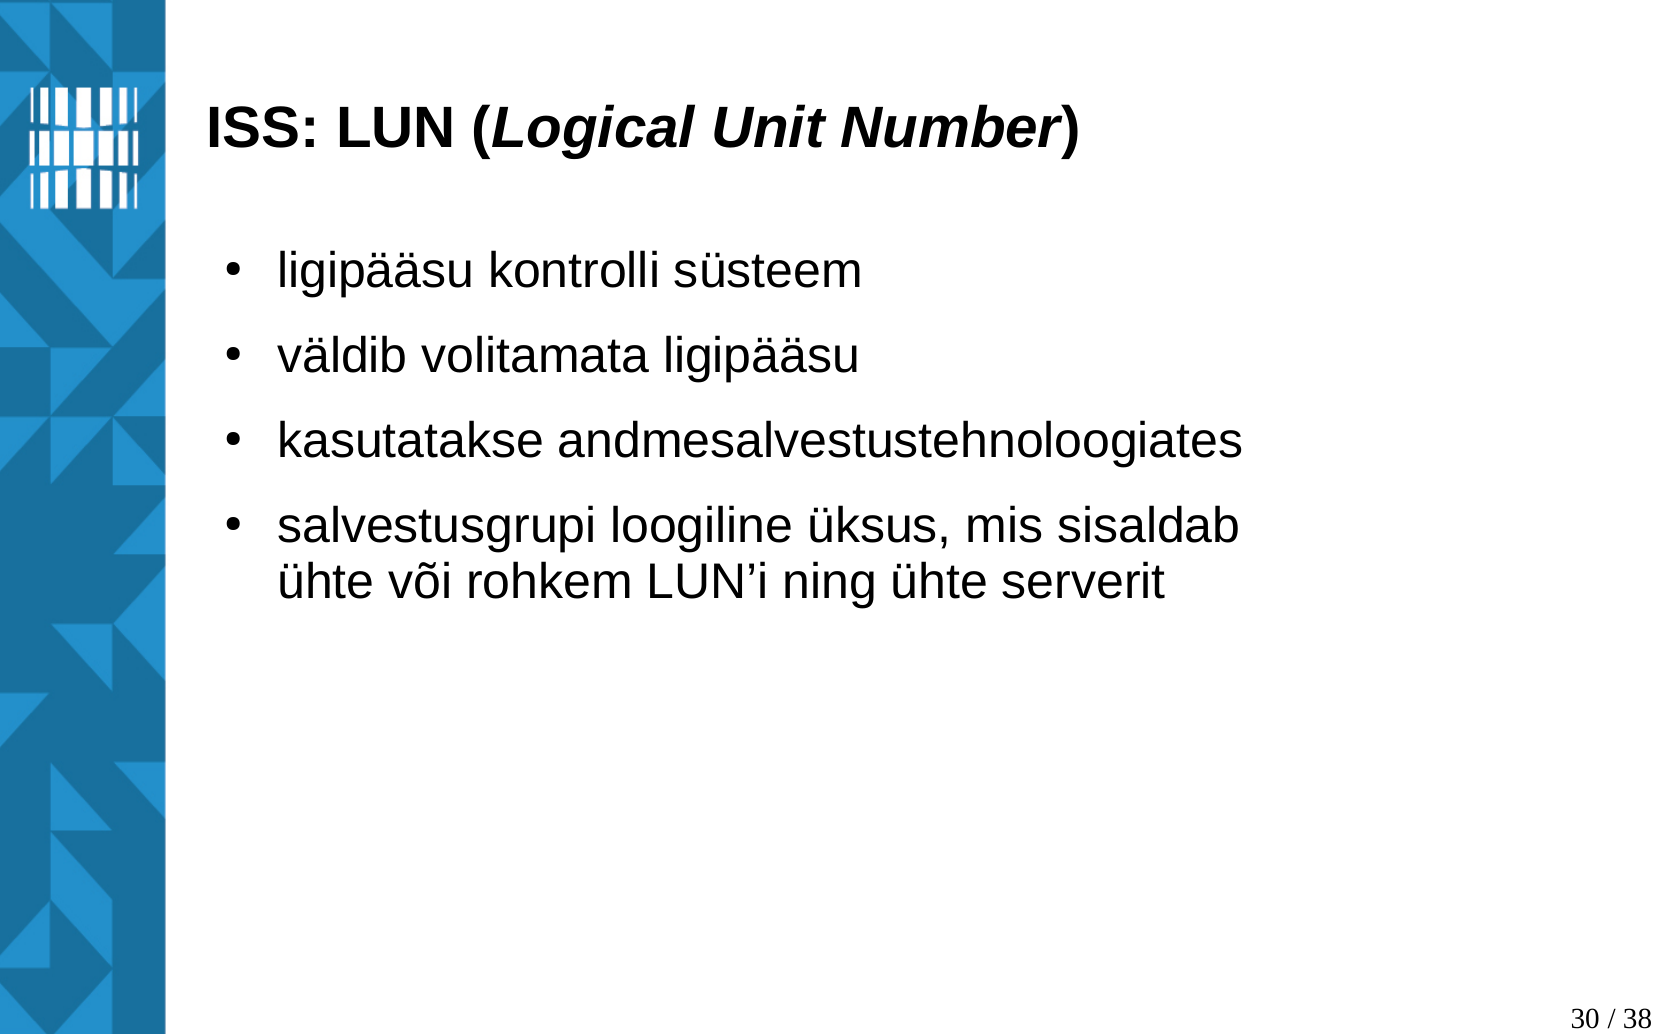

# ISS: LUN (Logical Unit Number)
ligipääsu kontrolli süsteem
väldib volitamata ligipääsu
kasutatakse andmesalvestustehnoloogiates
salvestusgrupi loogiline üksus, mis sisaldab ühte või rohkem LUN’i ning ühte serverit